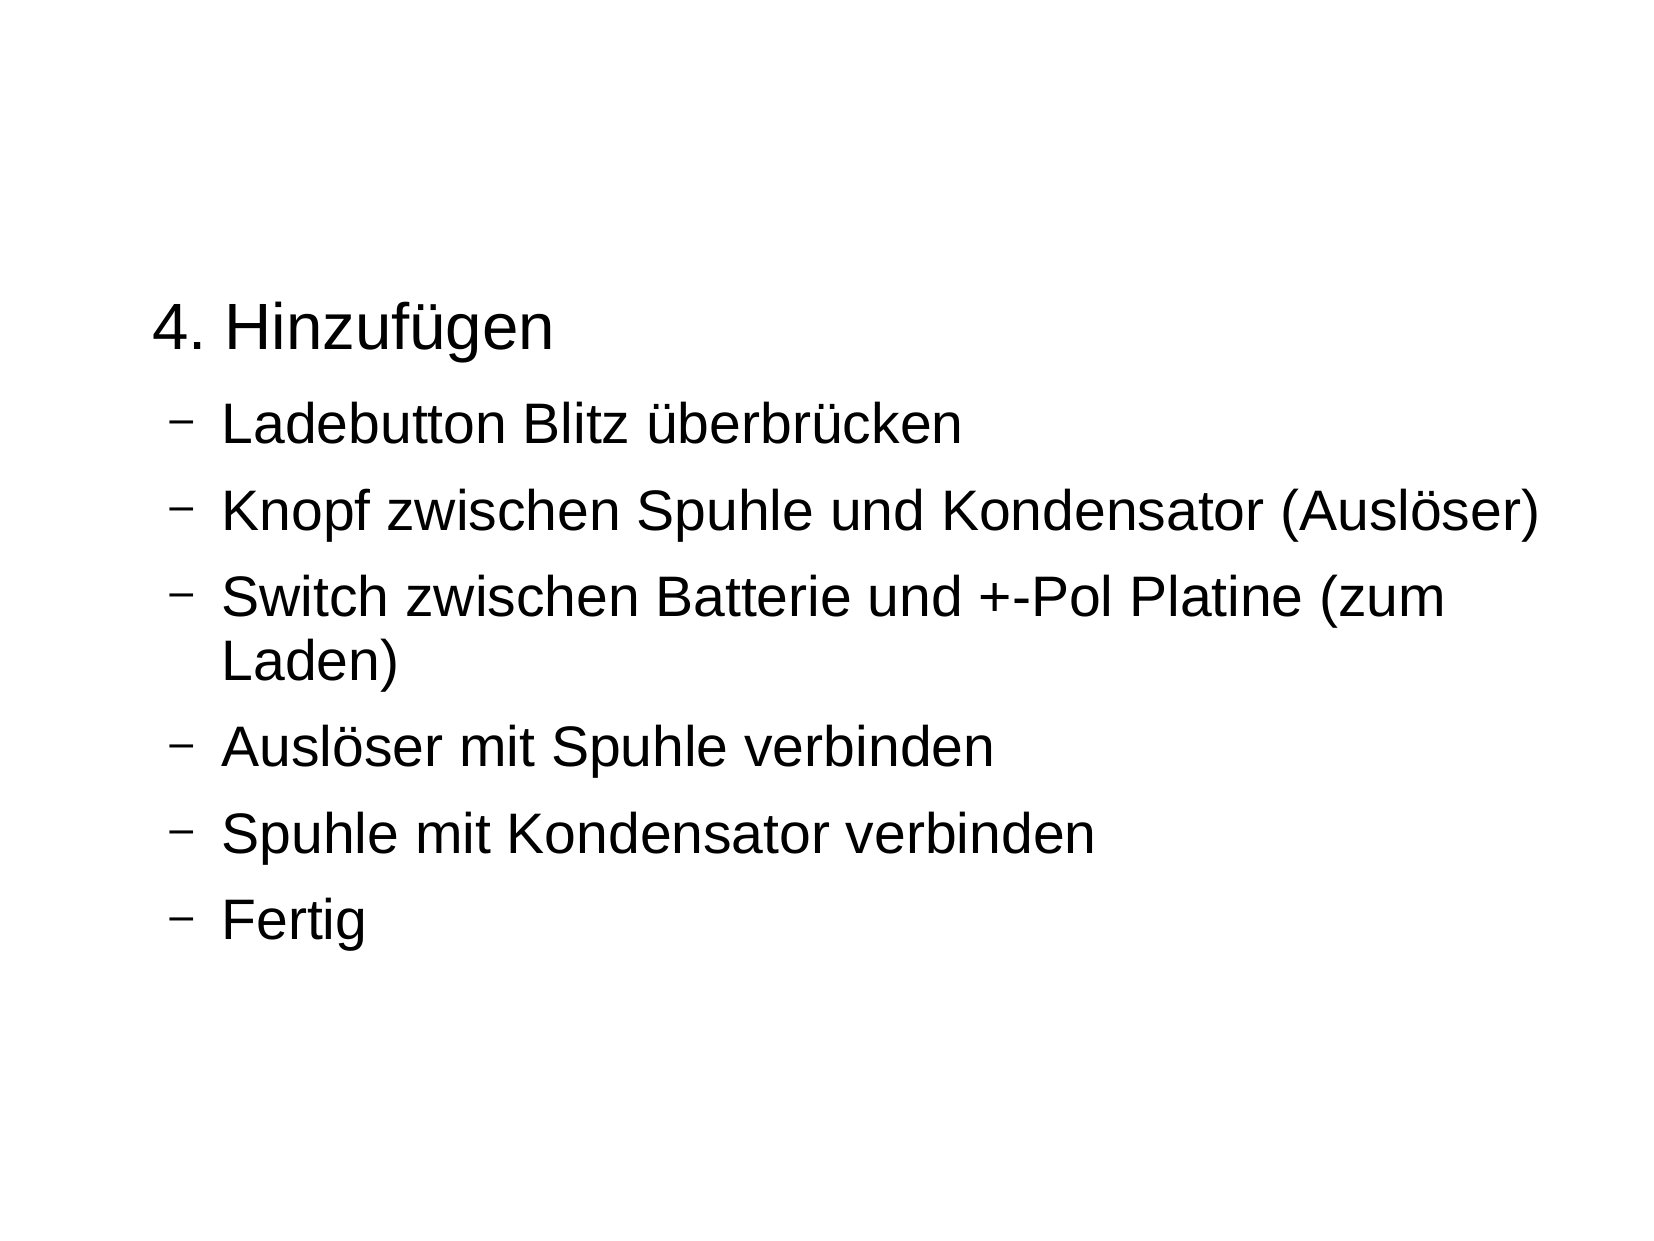

#
4. Hinzufügen
Ladebutton Blitz überbrücken
Knopf zwischen Spuhle und Kondensator (Auslöser)
Switch zwischen Batterie und +-Pol Platine (zum Laden)
Auslöser mit Spuhle verbinden
Spuhle mit Kondensator verbinden
Fertig